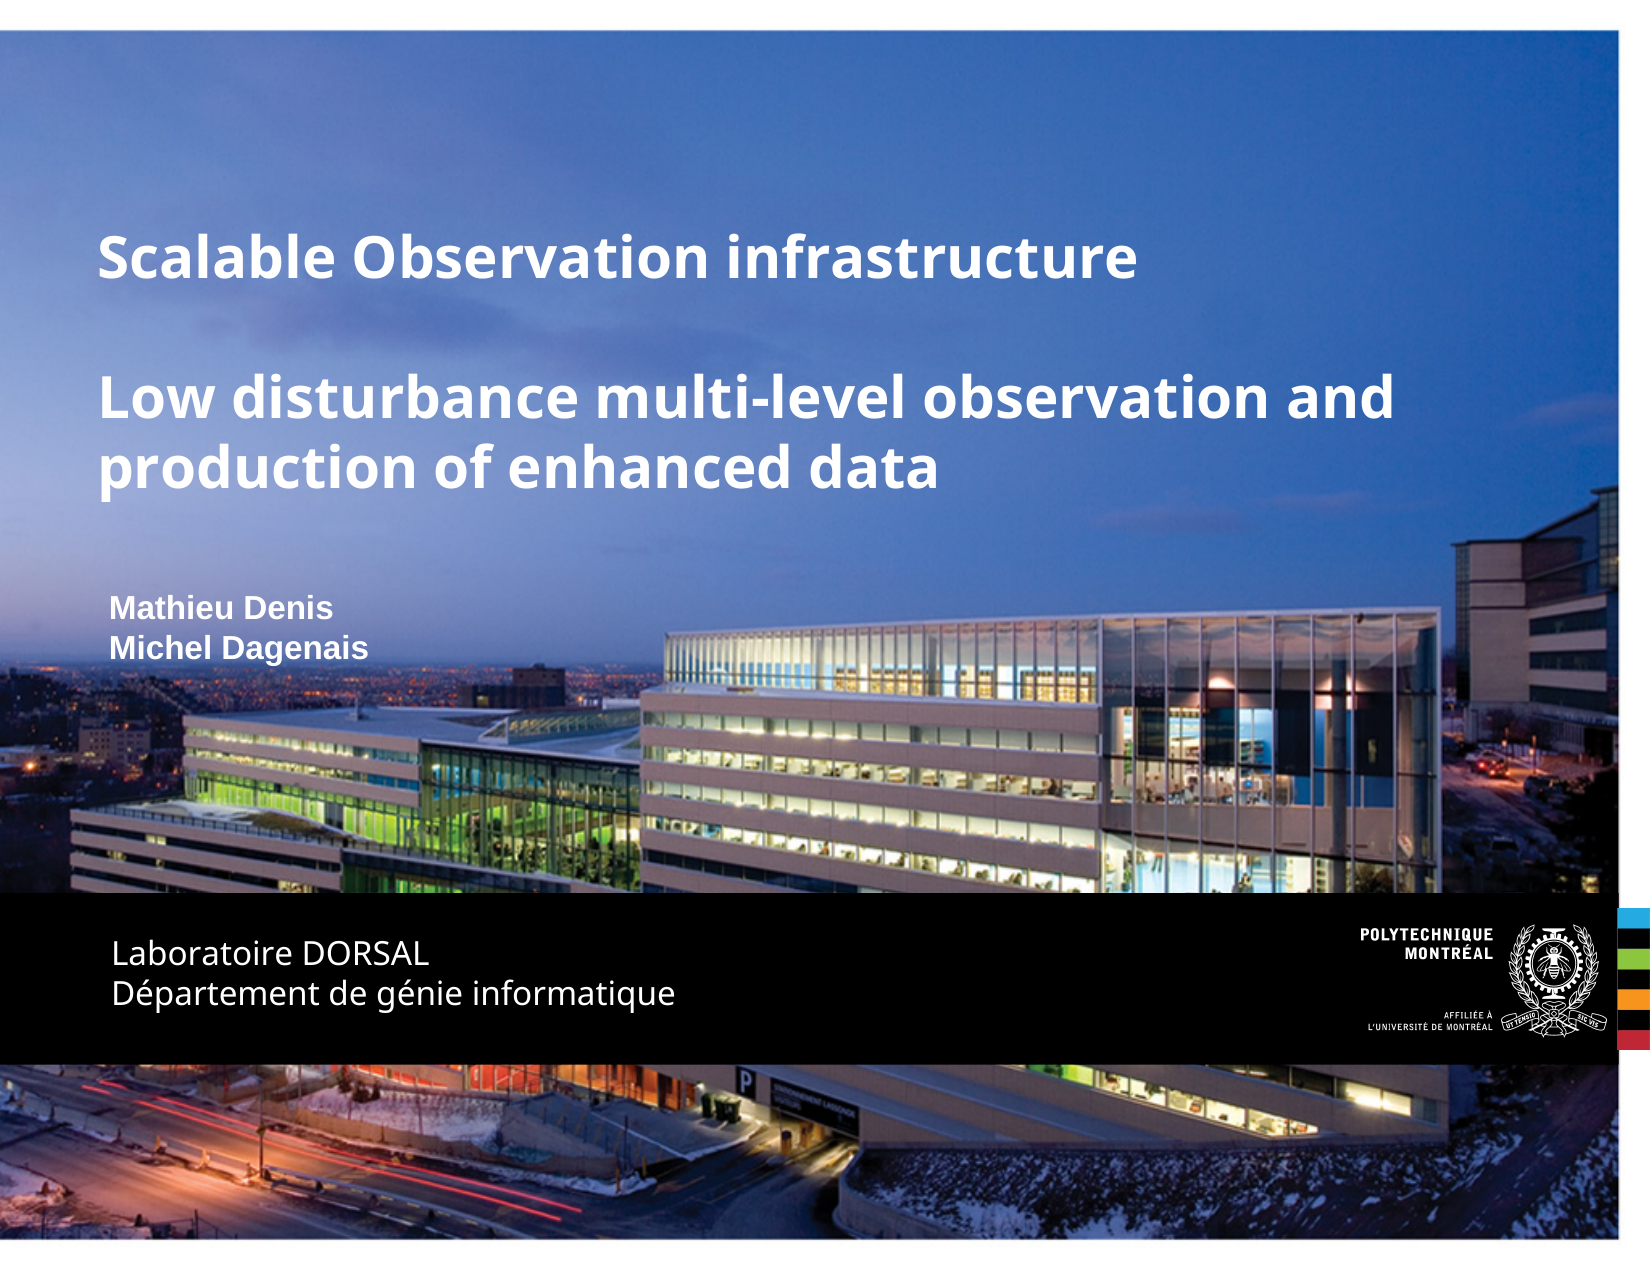

Scalable Observation infrastructure
Low disturbance multi-level observation and production of enhanced data
Mathieu Denis
Michel Dagenais
Laboratoire DORSAL
Département de génie informatique